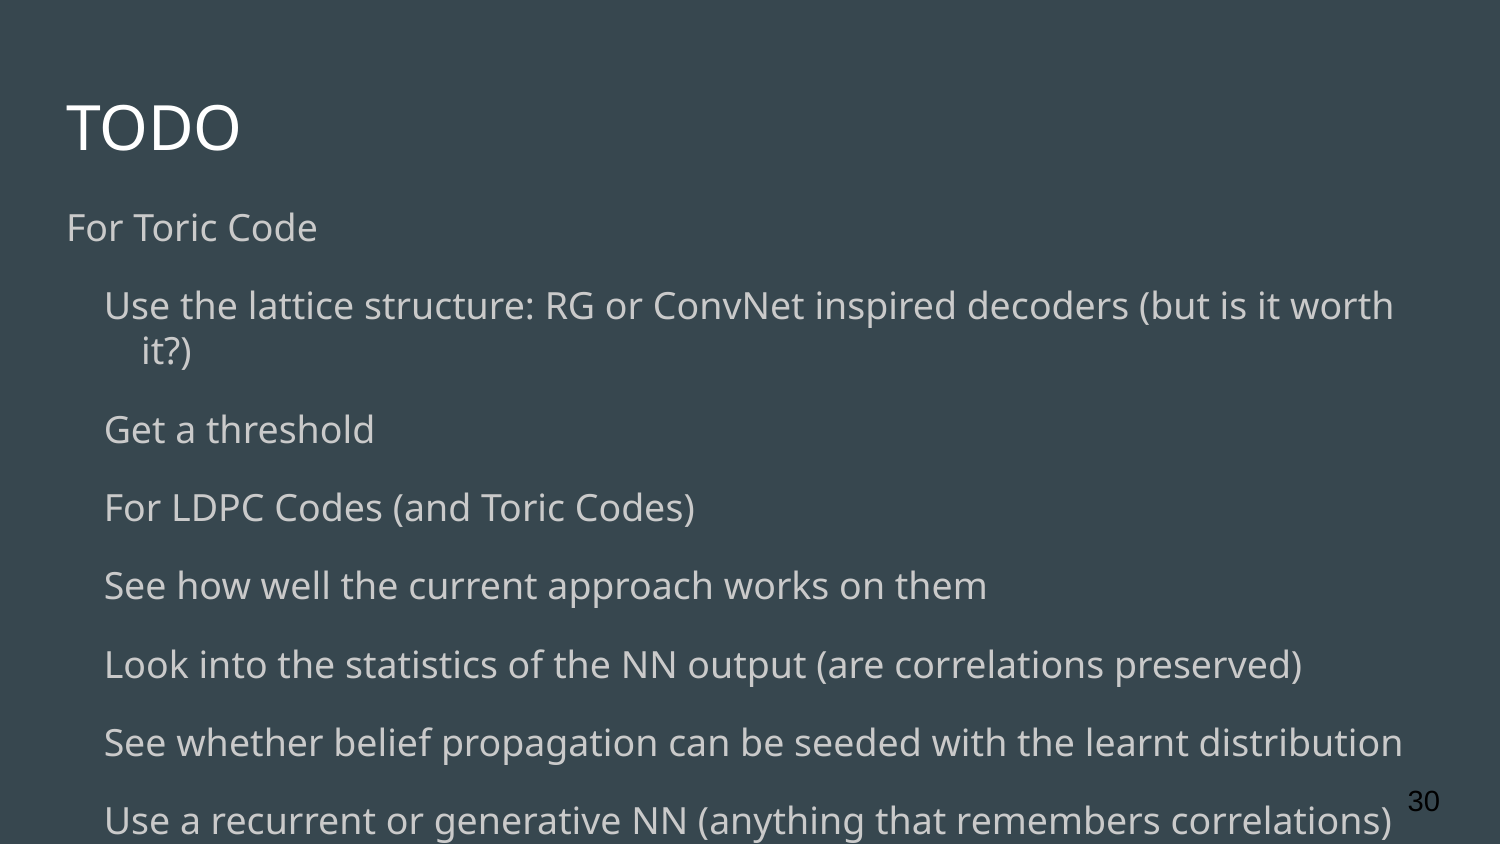

# TODO
For Toric Code
Use the lattice structure: RG or ConvNet inspired decoders (but is it worth it?)
Get a threshold
For LDPC Codes (and Toric Codes)
See how well the current approach works on them
Look into the statistics of the NN output (are correlations preserved)
See whether belief propagation can be seeded with the learnt distribution
Use a recurrent or generative NN (anything that remembers correlations)